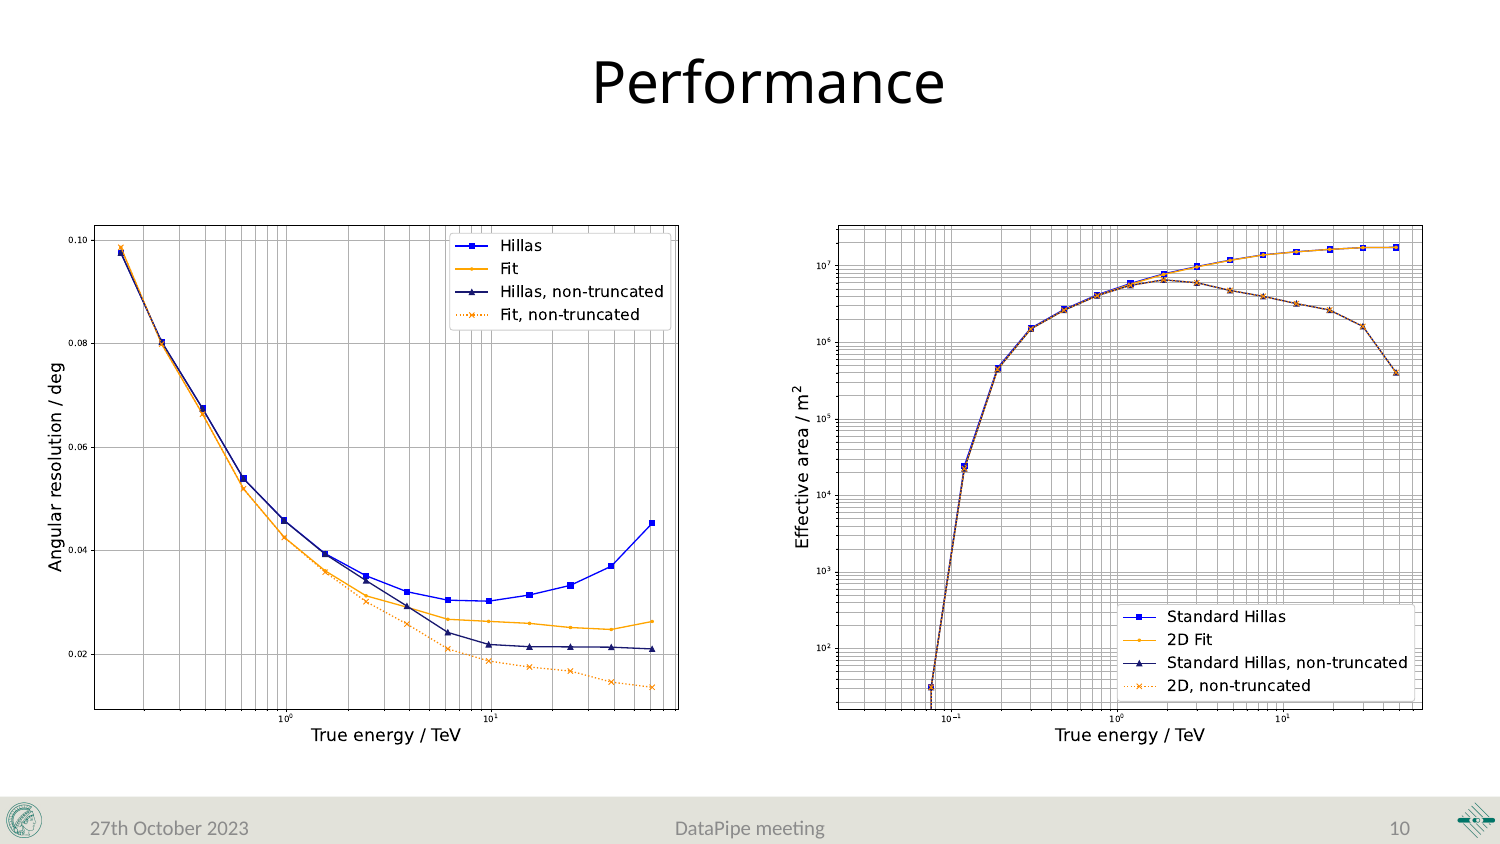

Performance
27th October 2023
DataPipe meeting
10